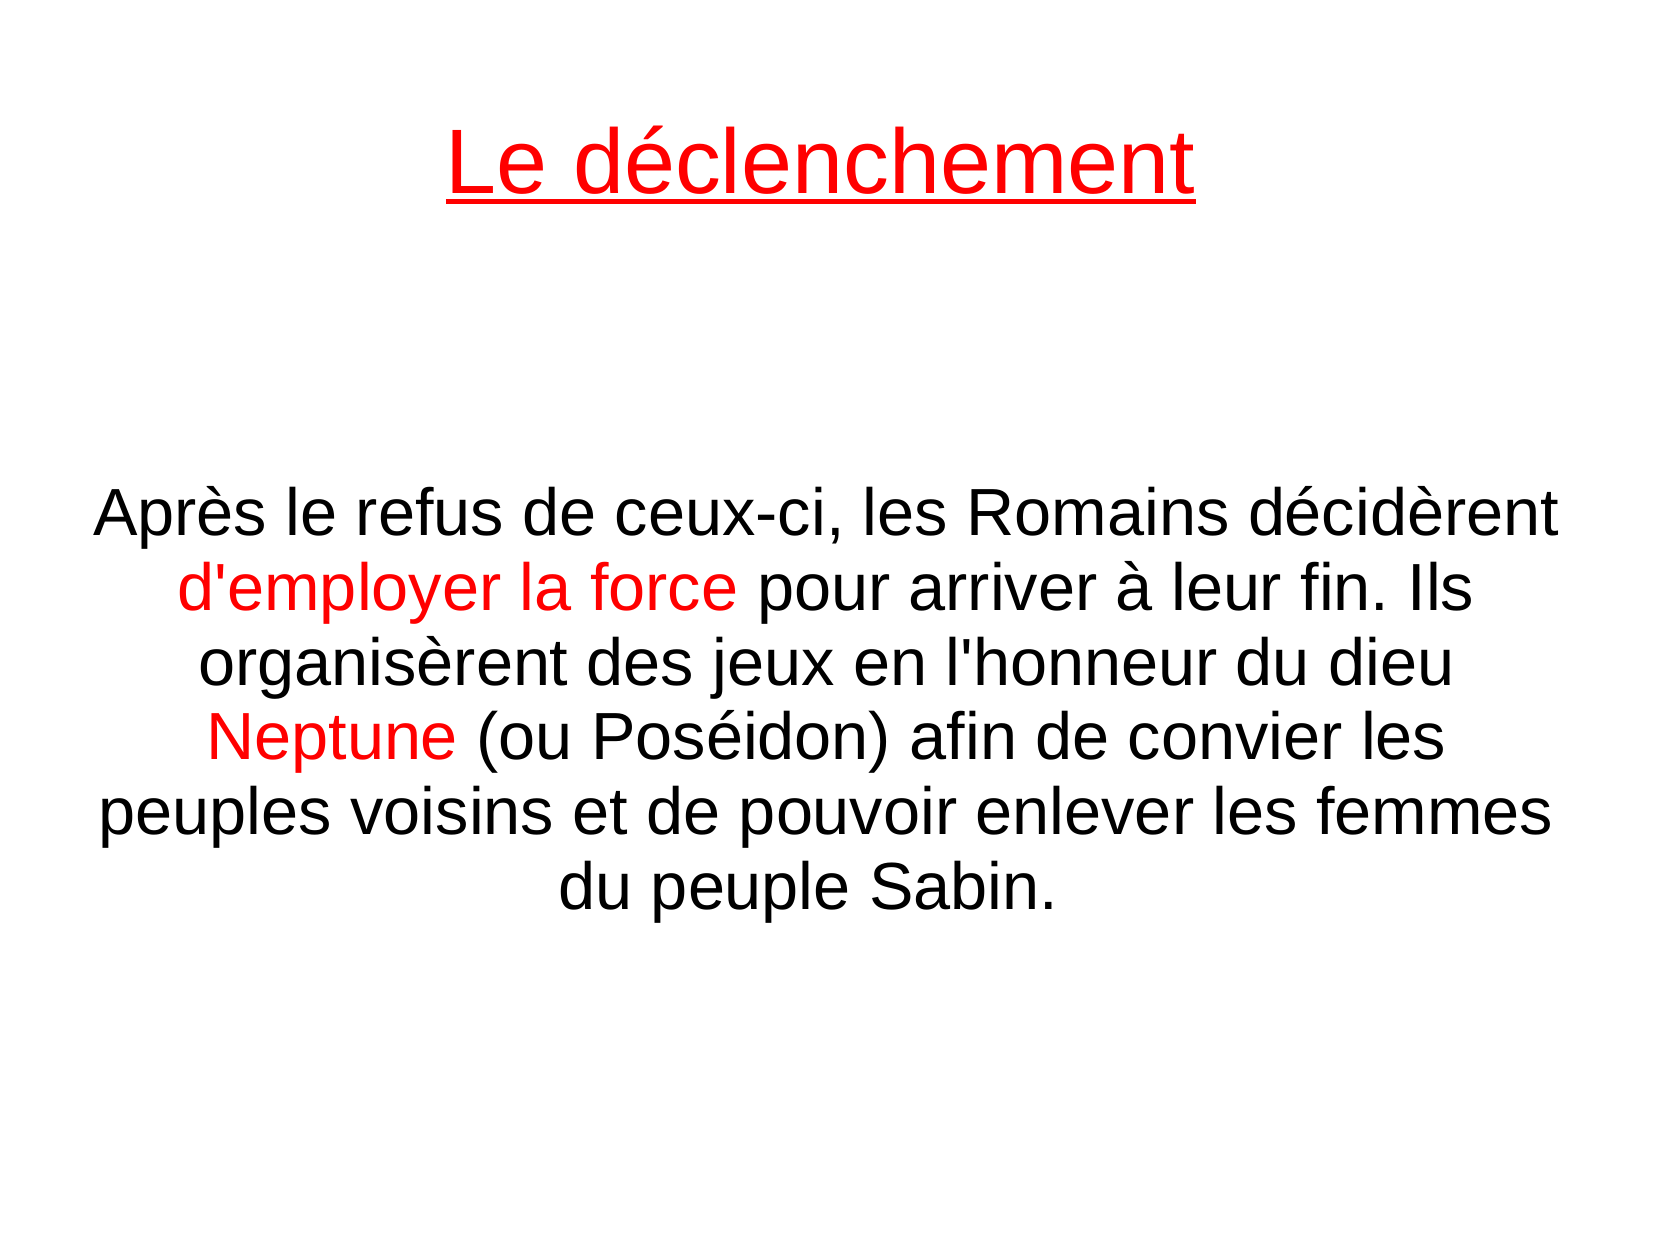

# Le déclenchement
Après le refus de ceux-ci, les Romains décidèrent d'employer la force pour arriver à leur fin. Ils organisèrent des jeux en l'honneur du dieu Neptune (ou Poséidon) afin de convier les peuples voisins et de pouvoir enlever les femmes du peuple Sabin.